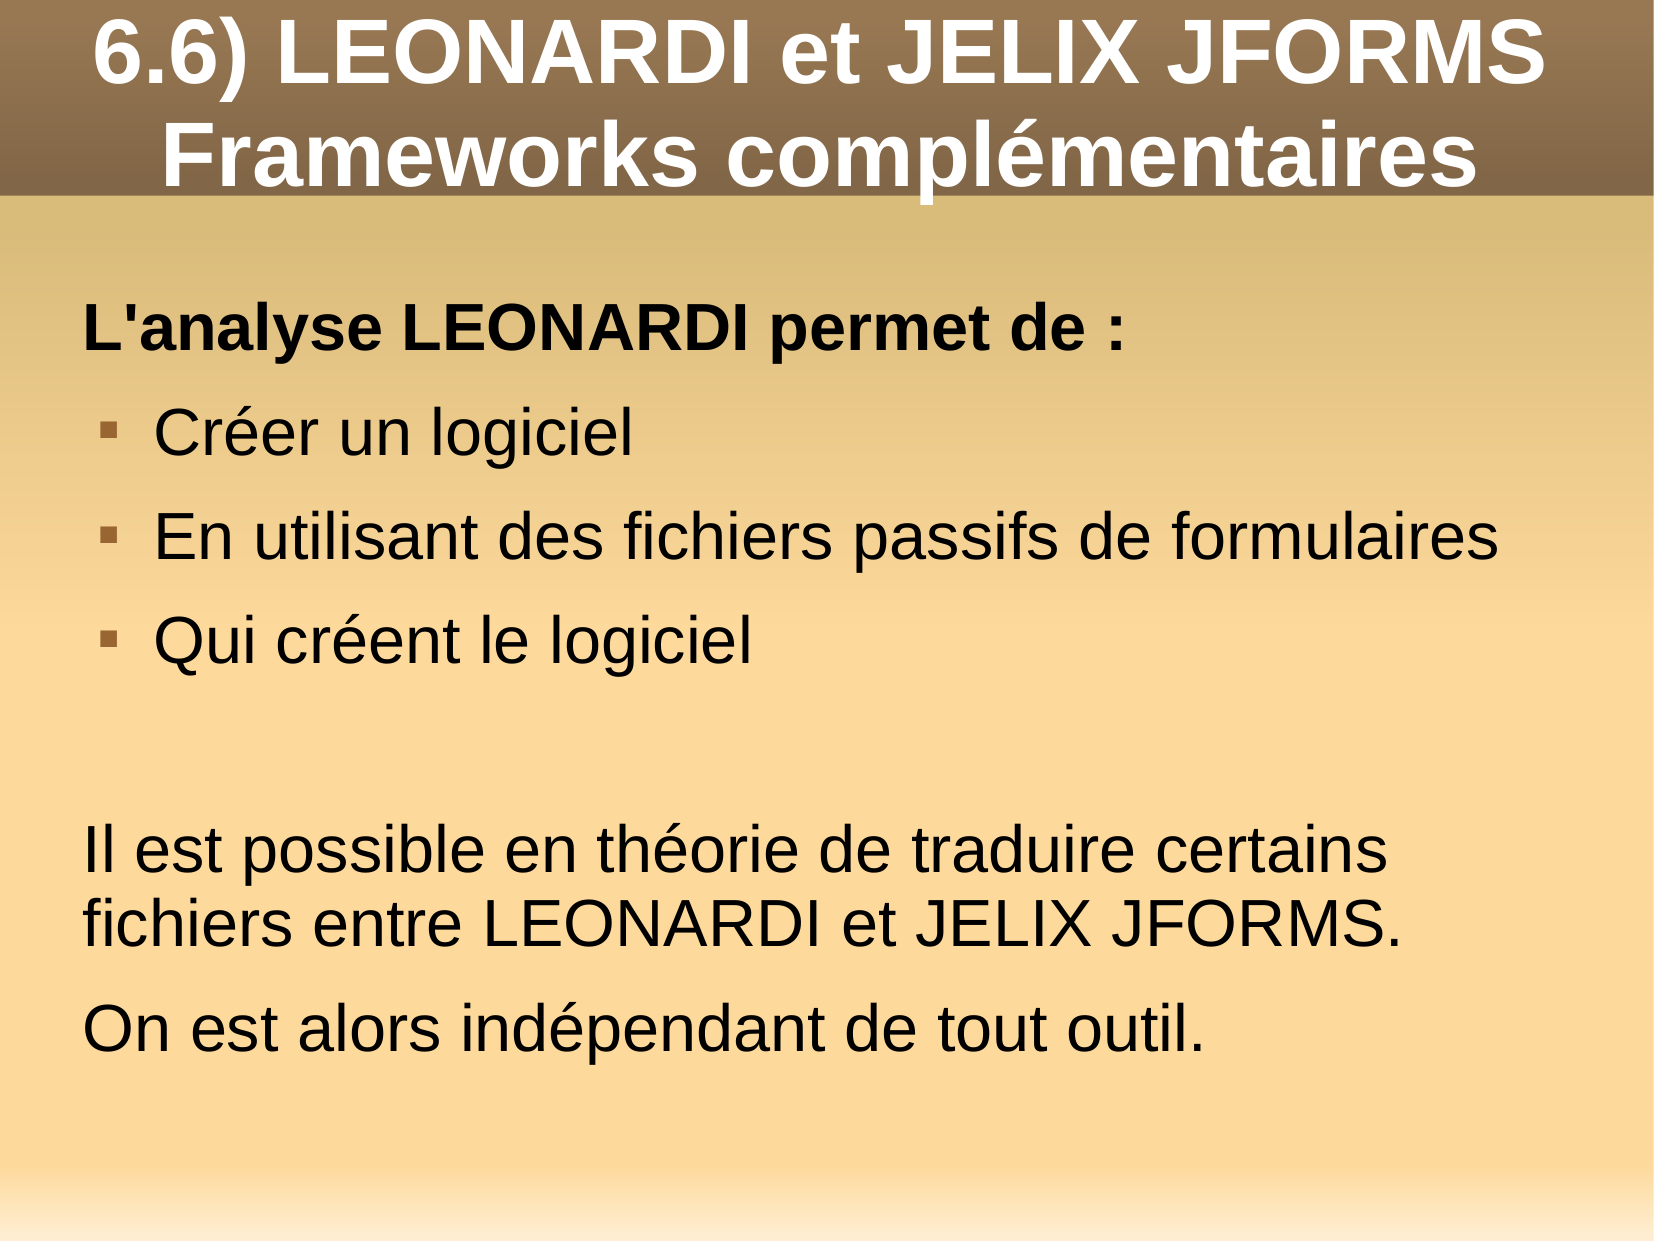

# 6.6) LEONARDI et JELIX JFORMS Frameworks complémentaires
L'analyse LEONARDI permet de :
Créer un logiciel
En utilisant des fichiers passifs de formulaires
Qui créent le logiciel
Il est possible en théorie de traduire certains fichiers entre LEONARDI et JELIX JFORMS.
On est alors indépendant de tout outil.